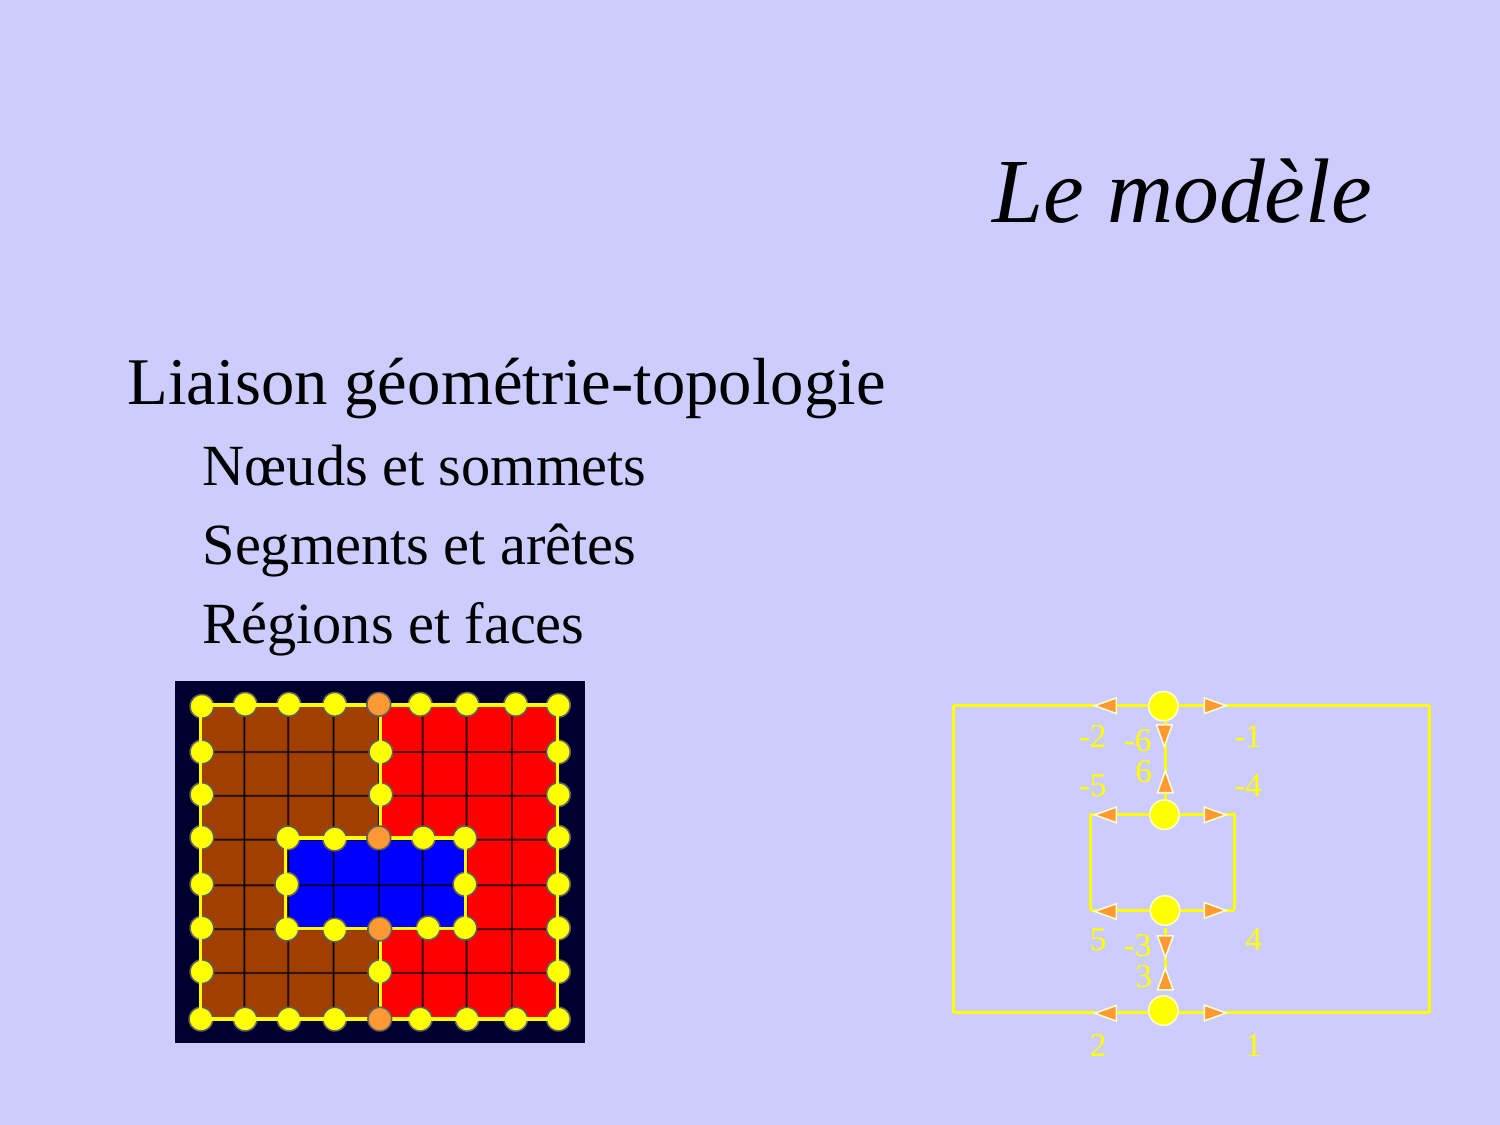

# Le modèle
Liaison géométrie-topologie
Nœuds et sommets
Segments et arêtes
Régions et faces
-2
-1
-6
6
-5
-4
5
4
-3
3
2
1